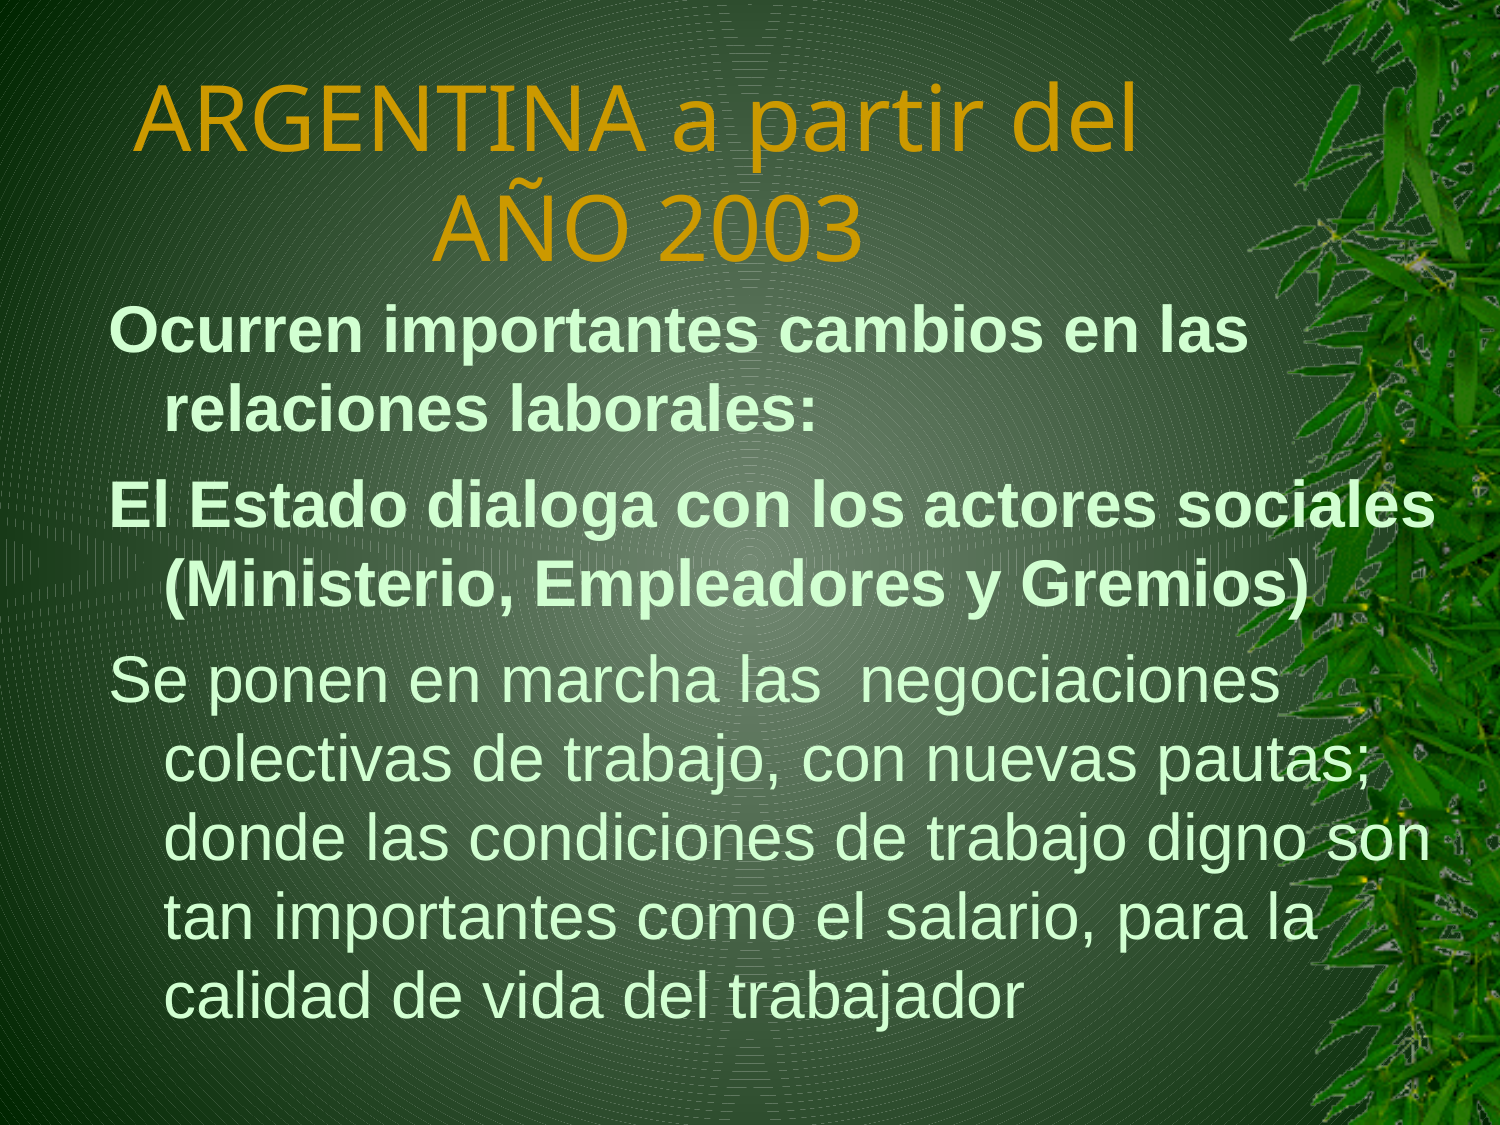

# ARGENTINA a partir del AÑO 2003
Ocurren importantes cambios en las relaciones laborales:
El Estado dialoga con los actores sociales (Ministerio, Empleadores y Gremios)
Se ponen en marcha las negociaciones colectivas de trabajo, con nuevas pautas; donde las condiciones de trabajo digno son tan importantes como el salario, para la calidad de vida del trabajador